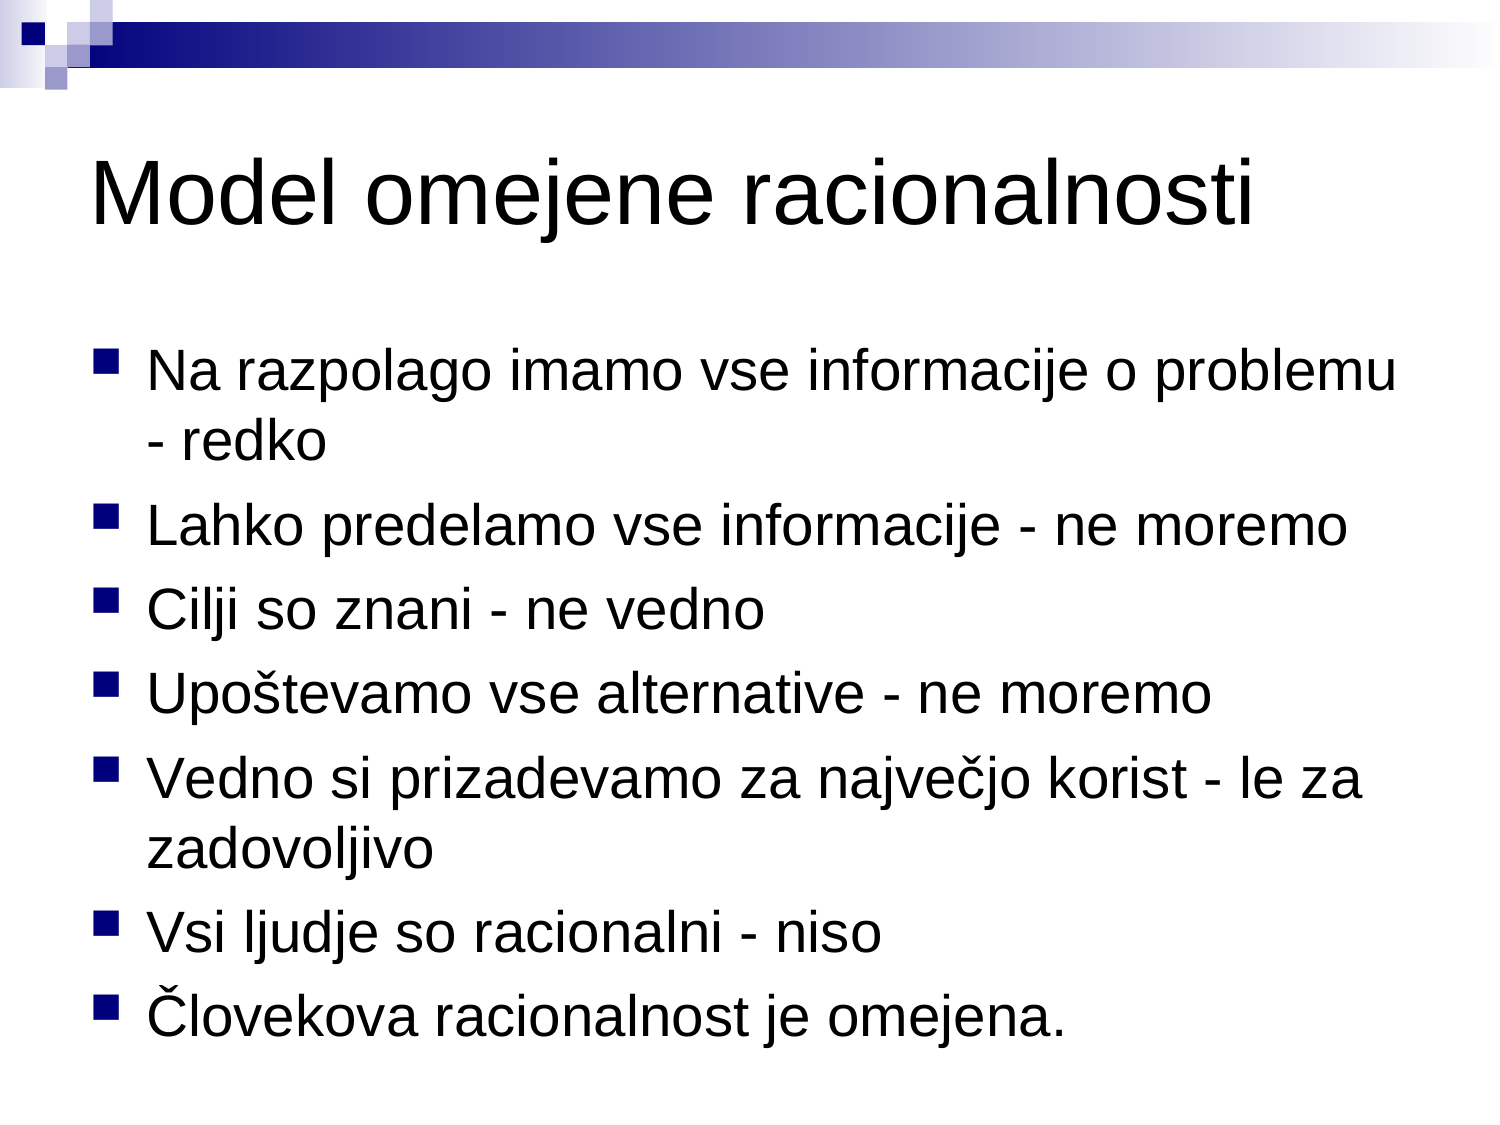

# Model omejene racionalnosti
Na razpolago imamo vse informacije o problemu - redko
Lahko predelamo vse informacije - ne moremo
Cilji so znani - ne vedno
Upoštevamo vse alternative - ne moremo
Vedno si prizadevamo za največjo korist - le za zadovoljivo
Vsi ljudje so racionalni - niso
Človekova racionalnost je omejena.